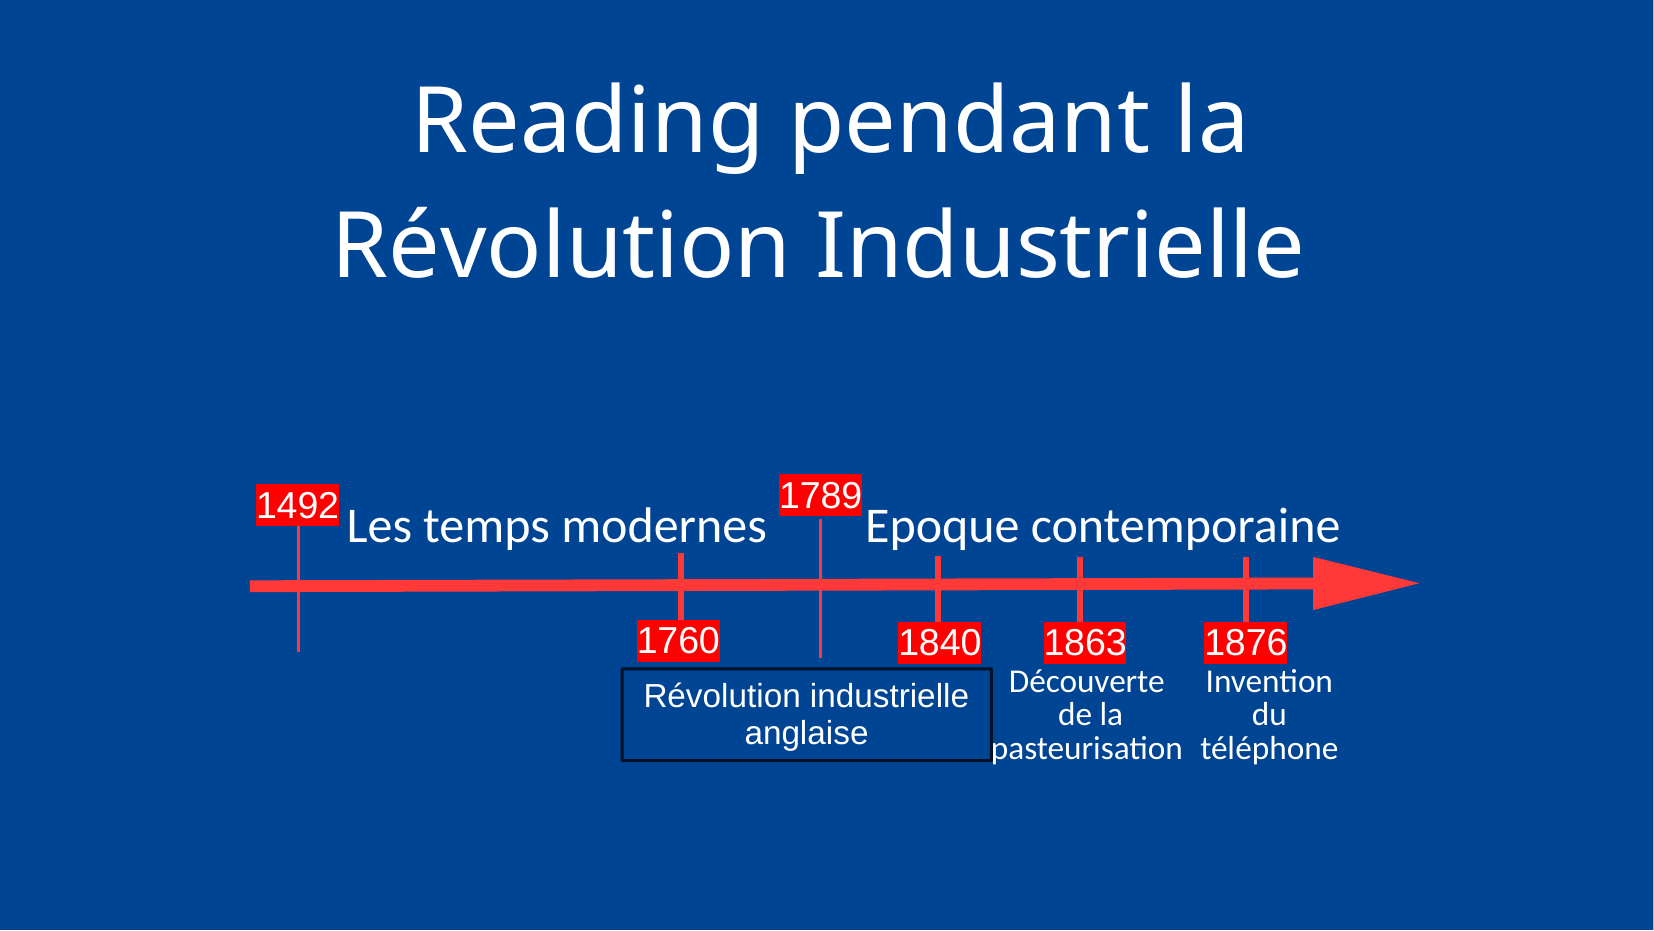

Reading pendant la Révolution Industrielle
1789
1492
Les temps modernes
Epoque contemporaine
1760
1840
1863
1876
Découverte
 de la pasteurisation
Invention du téléphone
Révolution industrielle anglaise